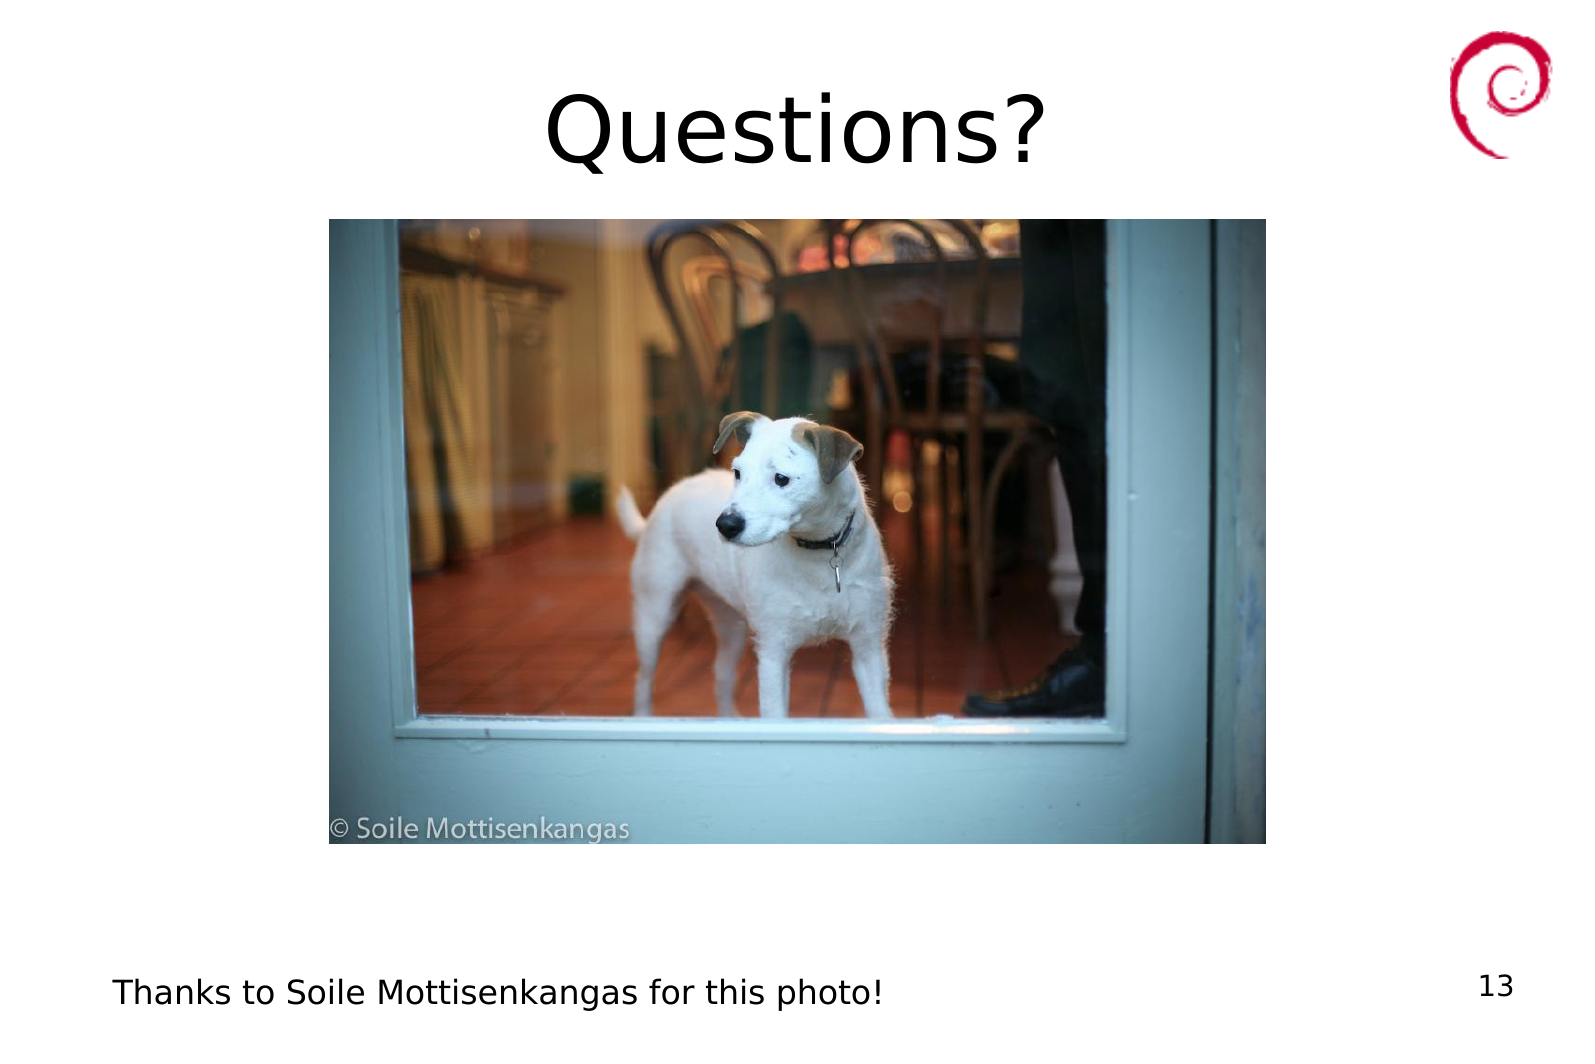

# Questions?
13
Thanks to Soile Mottisenkangas for this photo!